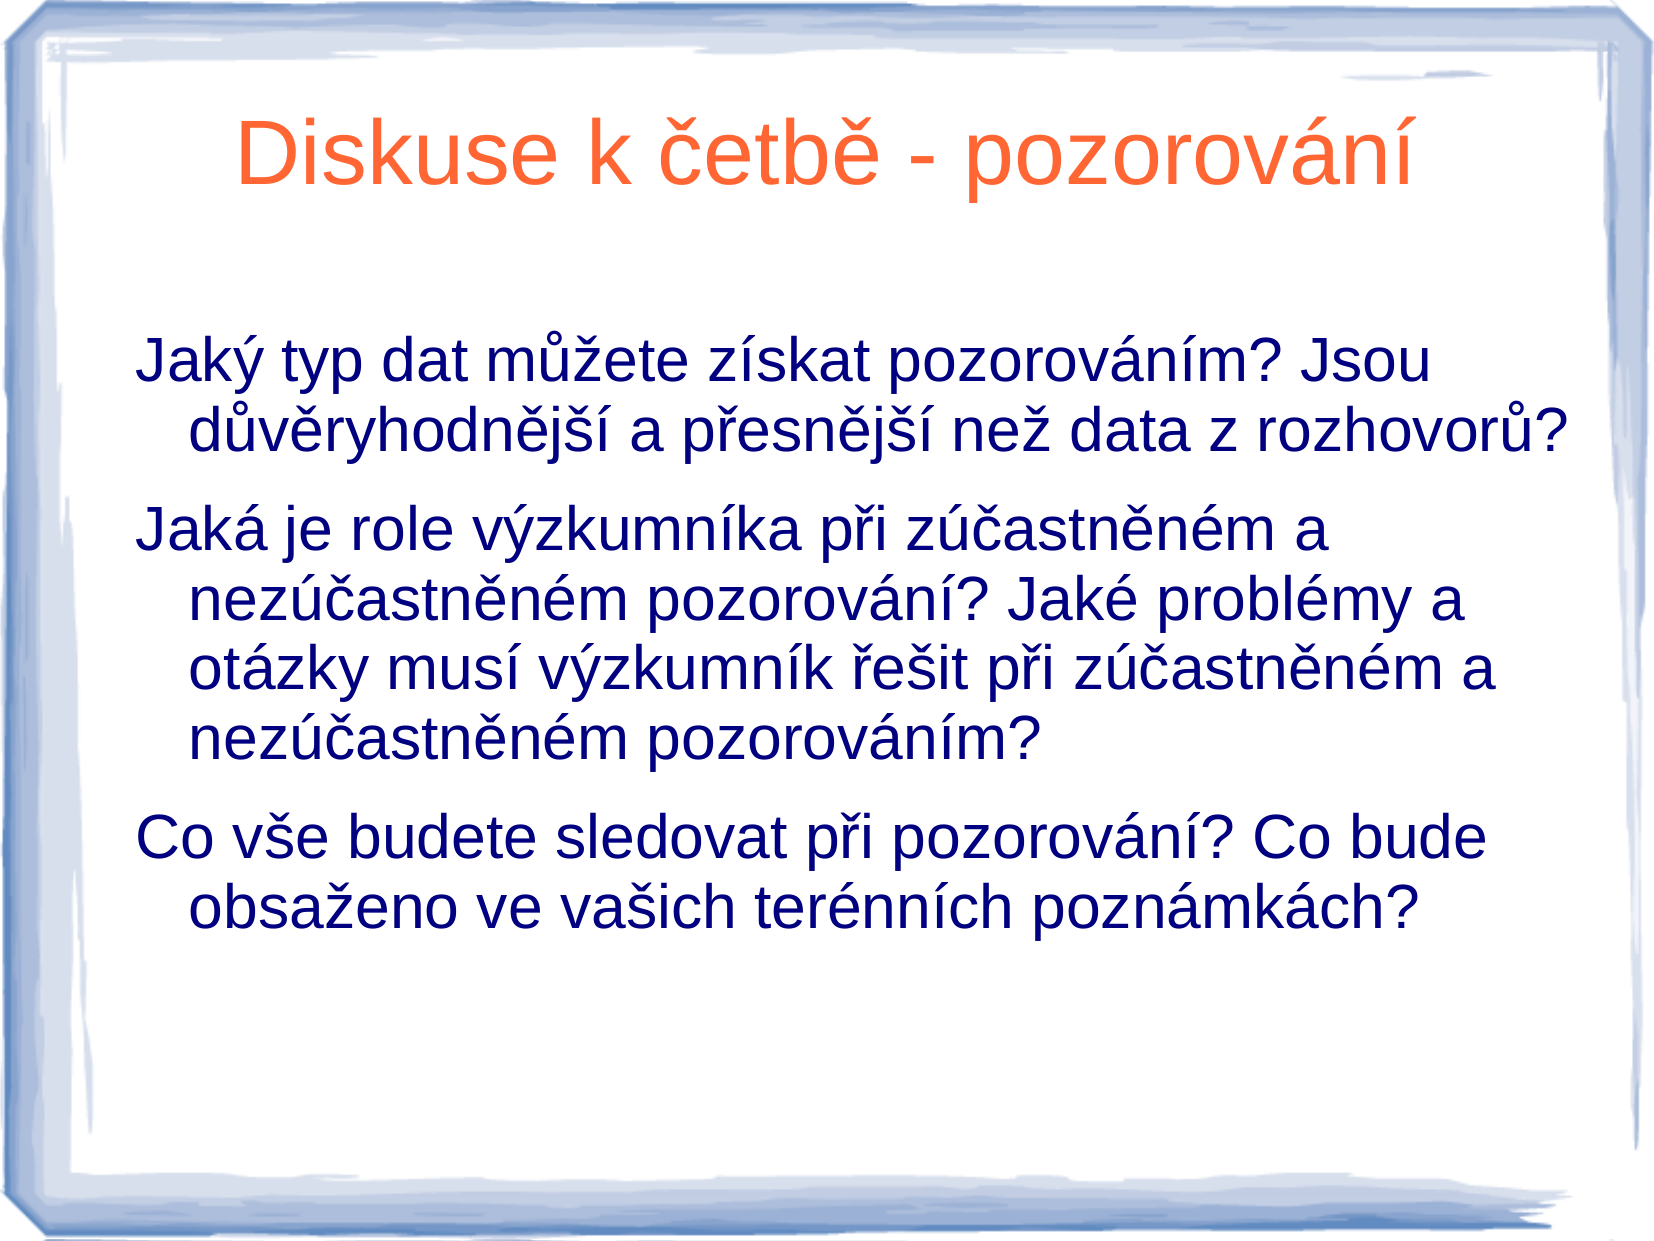

# Diskuse k četbě - pozorování
Jaký typ dat můžete získat pozorováním? Jsou důvěryhodnější a přesnější než data z rozhovorů?
Jaká je role výzkumníka při zúčastněném a nezúčastněném pozorování? Jaké problémy a otázky musí výzkumník řešit při zúčastněném a nezúčastněném pozorováním?
Co vše budete sledovat při pozorování? Co bude obsaženo ve vašich terénních poznámkách?